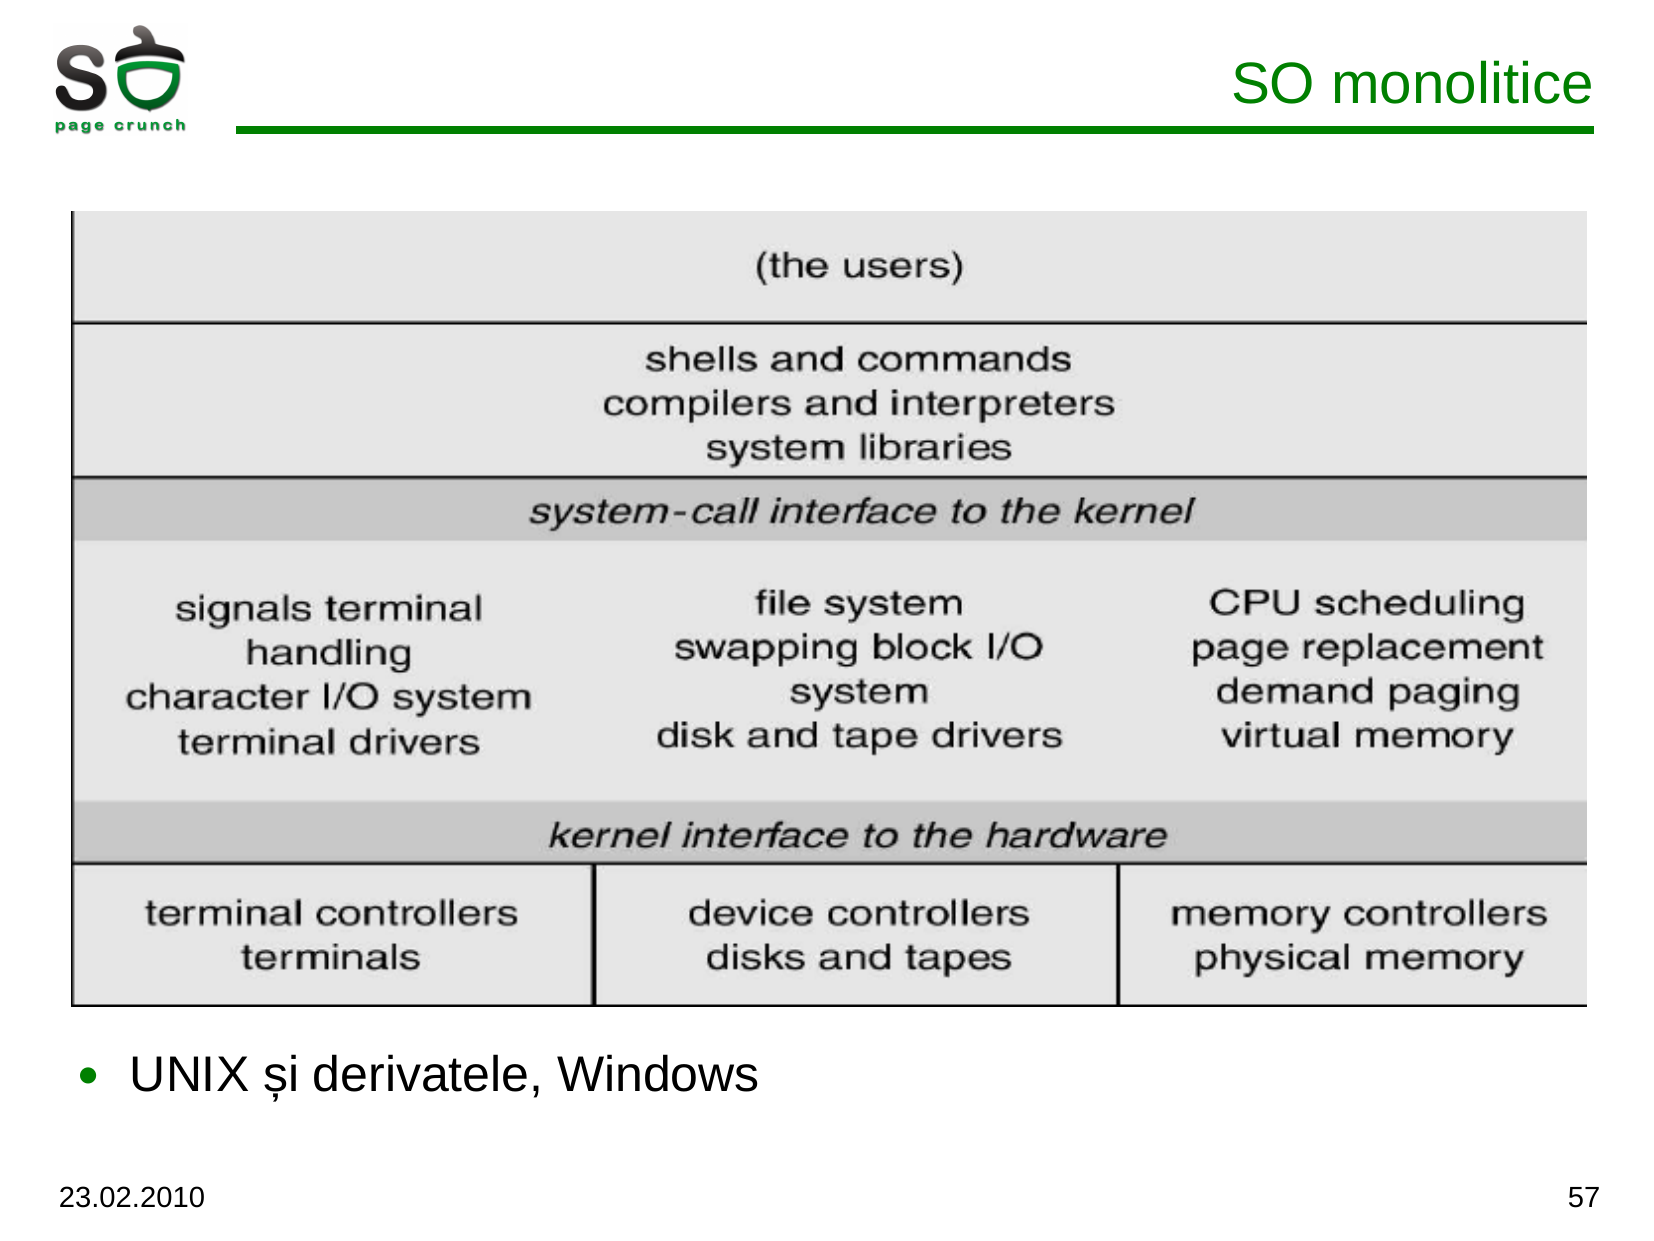

# SO monolitice
UNIX și derivatele, Windows
23.02.2010
57